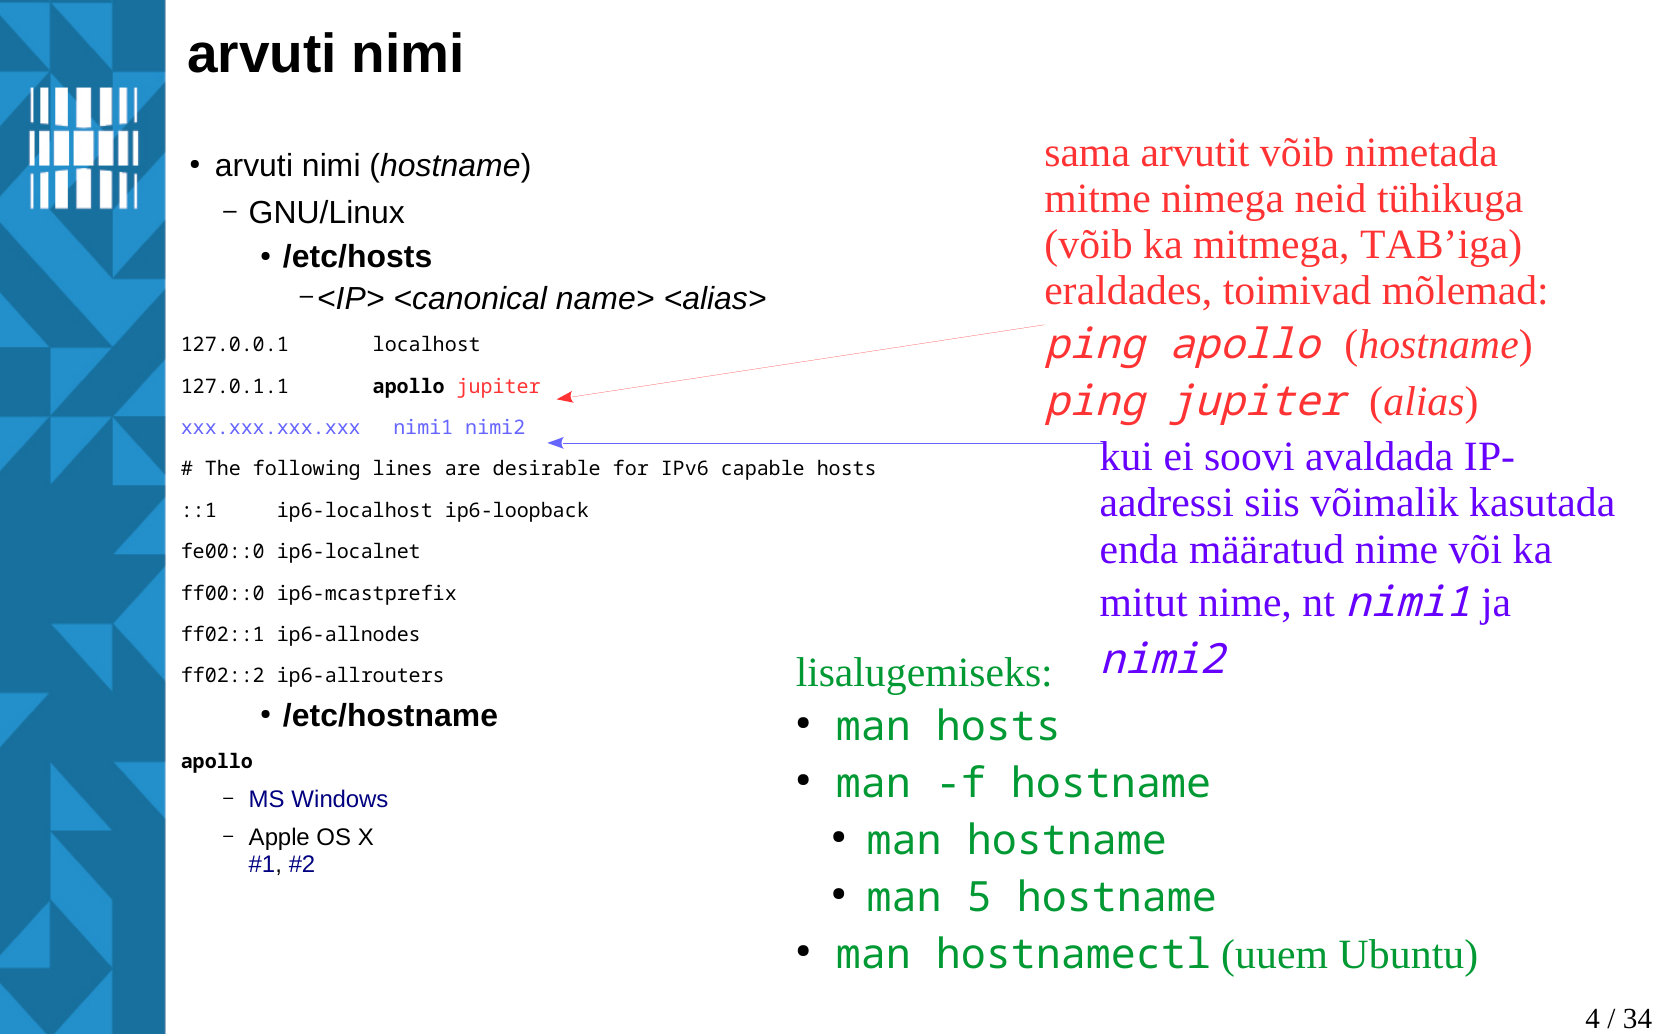

# arvuti nimi
sama arvutit võib nimetada mitme nimega neid tühikuga (võib ka mitmega, TAB’iga) eraldades, toimivad mõlemad:
ping apollo (hostname)
ping jupiter (alias)
kui ei soovi avaldada IP-aadressi siis võimalik kasutada enda määratud nime või ka mitut nime, nt nimi1 ja nimi2
arvuti nimi (hostname)
GNU/Linux
/etc/hosts
<IP> <canonical name> <alias>
127.0.0.1 localhost
127.0.1.1 apollo jupiter
xxx.xxx.xxx.xxx	nimi1 nimi2
# The following lines are desirable for IPv6 capable hosts
::1 ip6-localhost ip6-loopback
fe00::0 ip6-localnet
ff00::0 ip6-mcastprefix
ff02::1 ip6-allnodes
ff02::2 ip6-allrouters
/etc/hostname
apollo
MS Windows
Apple OS X
#1, #2
lisalugemiseks:
 man hosts
 man -f hostname
man hostname
man 5 hostname
 man hostnamectl (uuem Ubuntu)
4